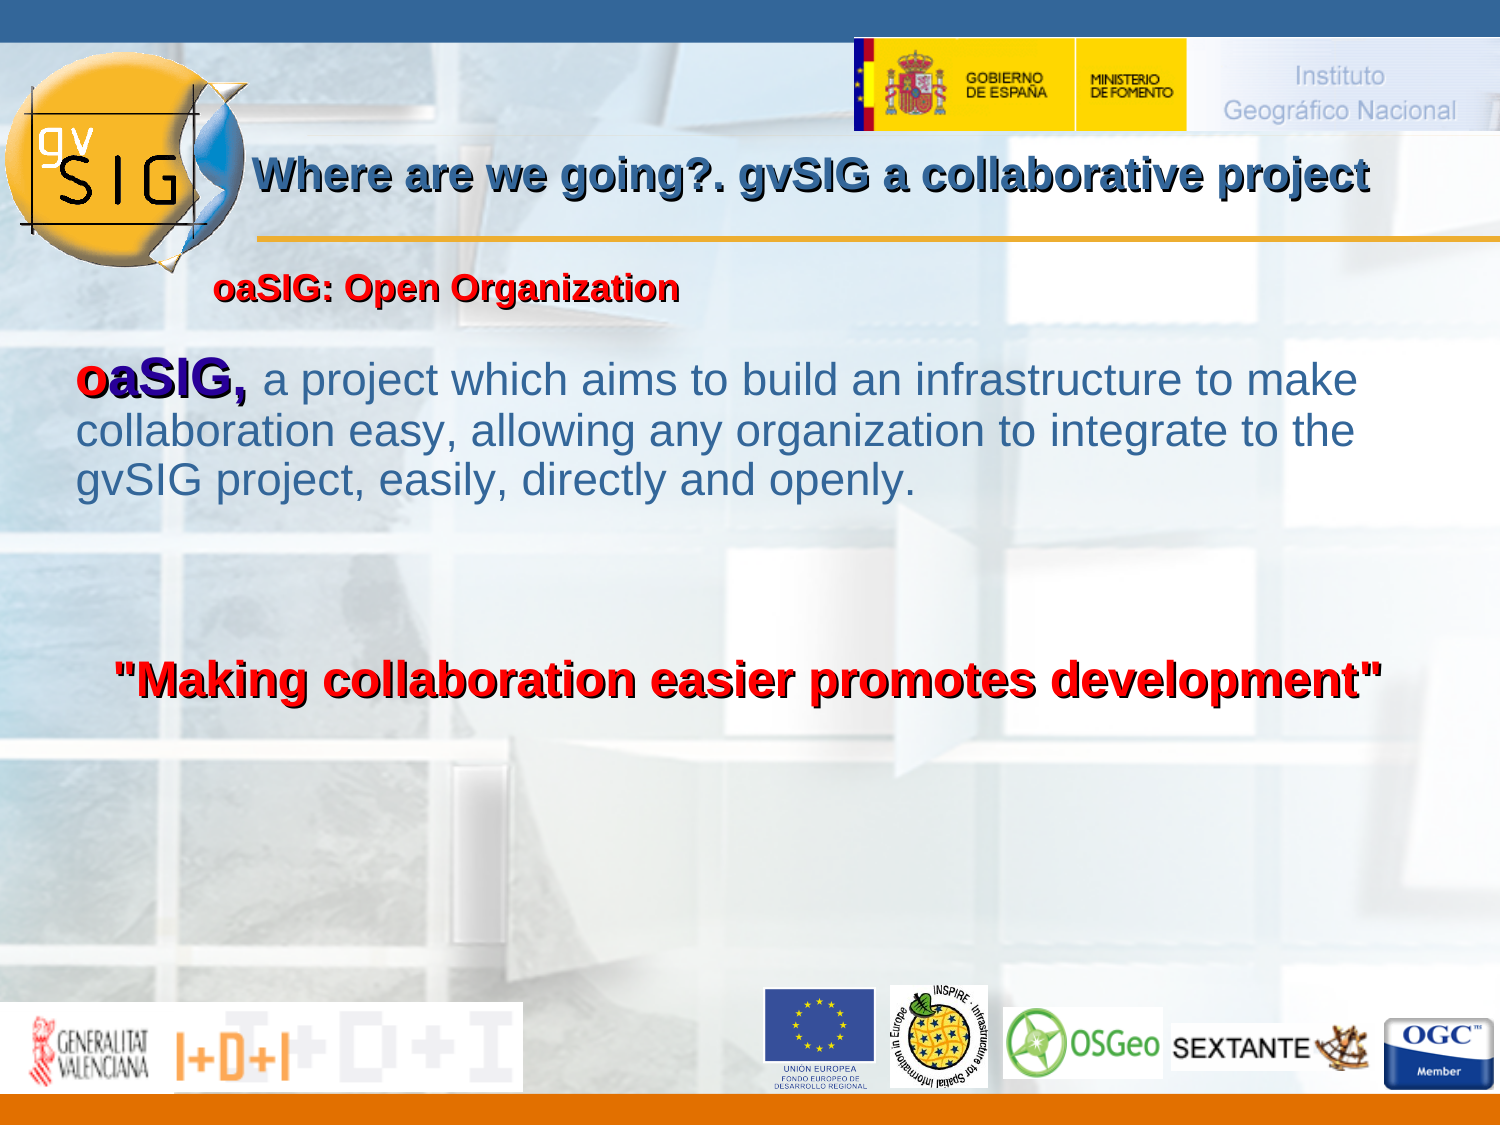

Where are we going?. gvSIG a collaborative project
oaSIG: Open Organization
oaSIG, a project which aims to build an infrastructure to make collaboration easy, allowing any organization to integrate to the gvSIG project, easily, directly and openly.
"Making collaboration easier promotes development"